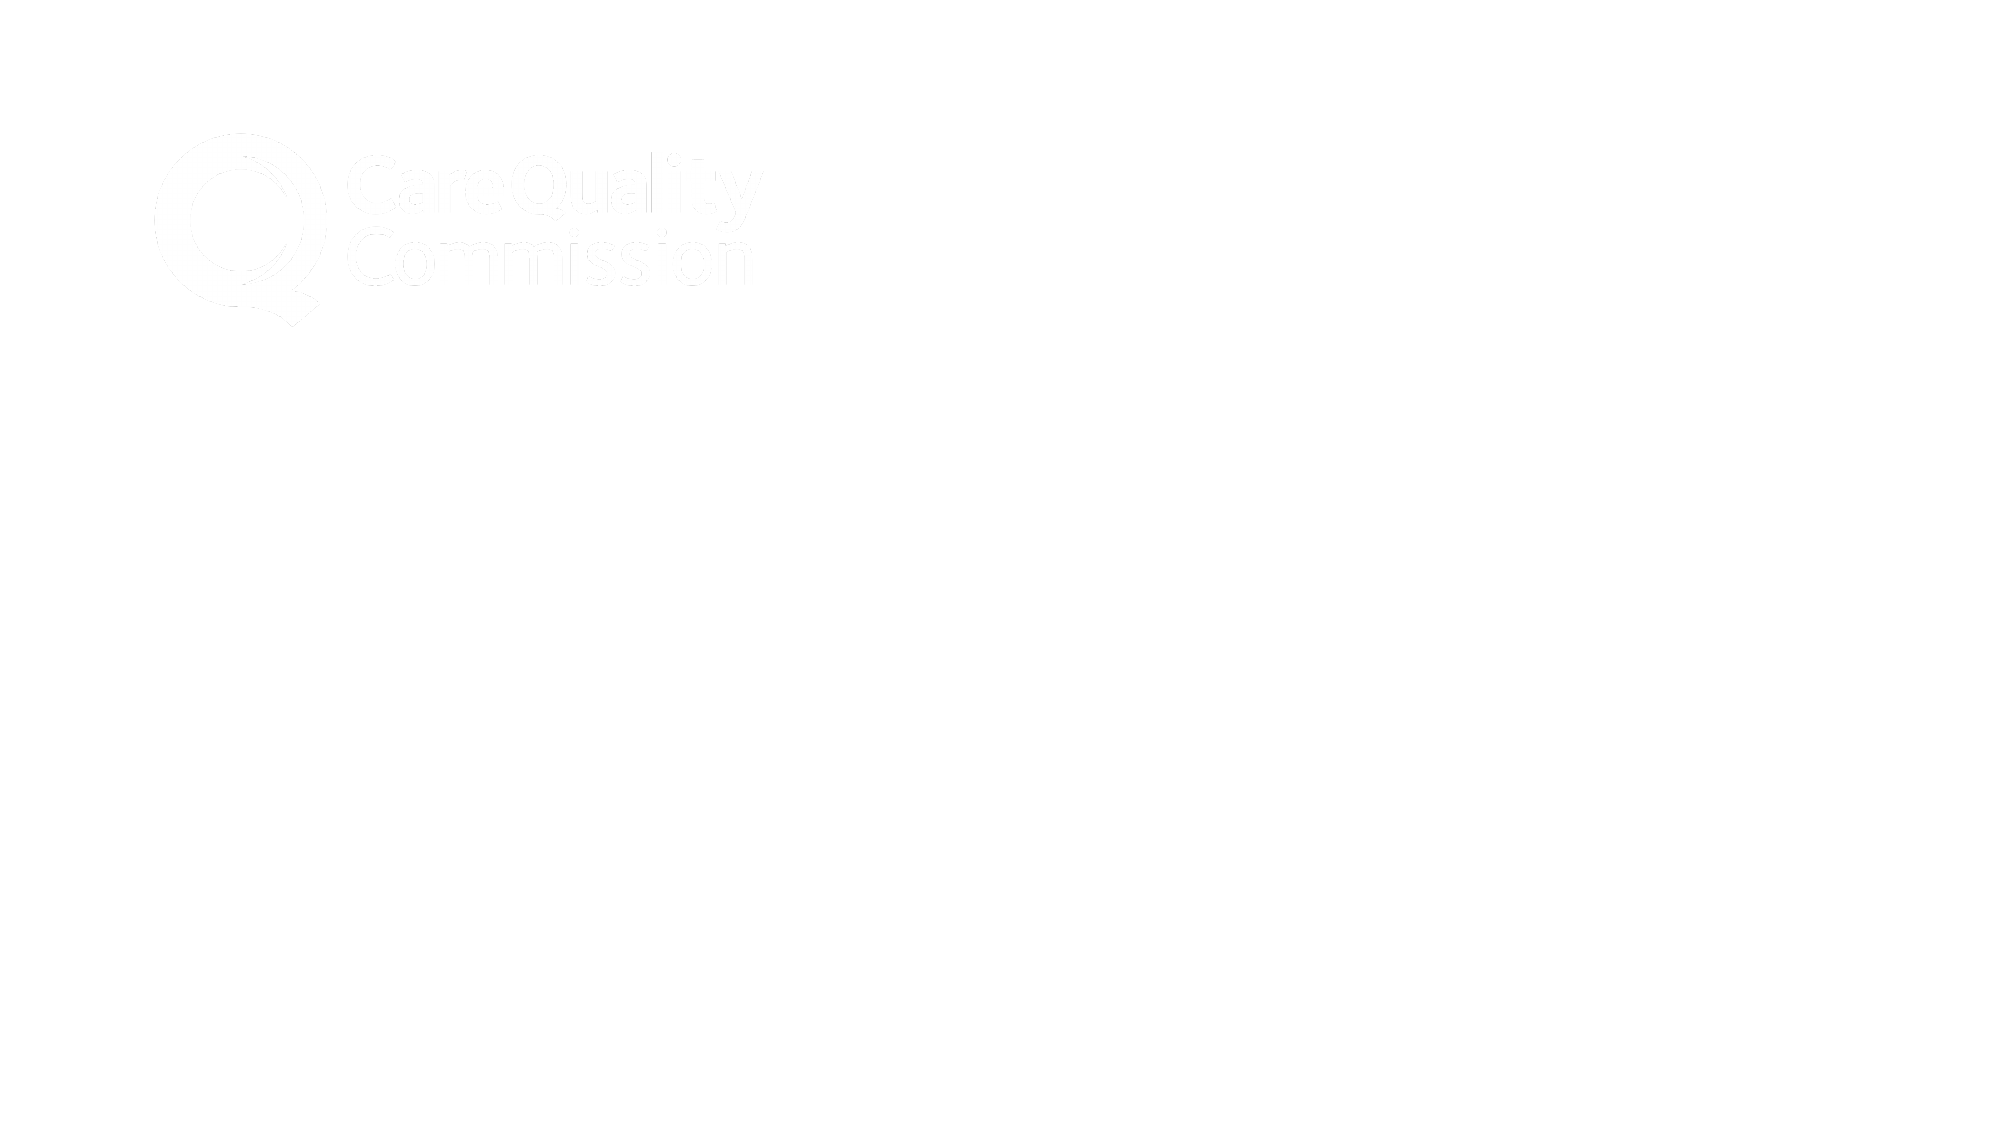

# Board Reporting Year End – 2023/2024